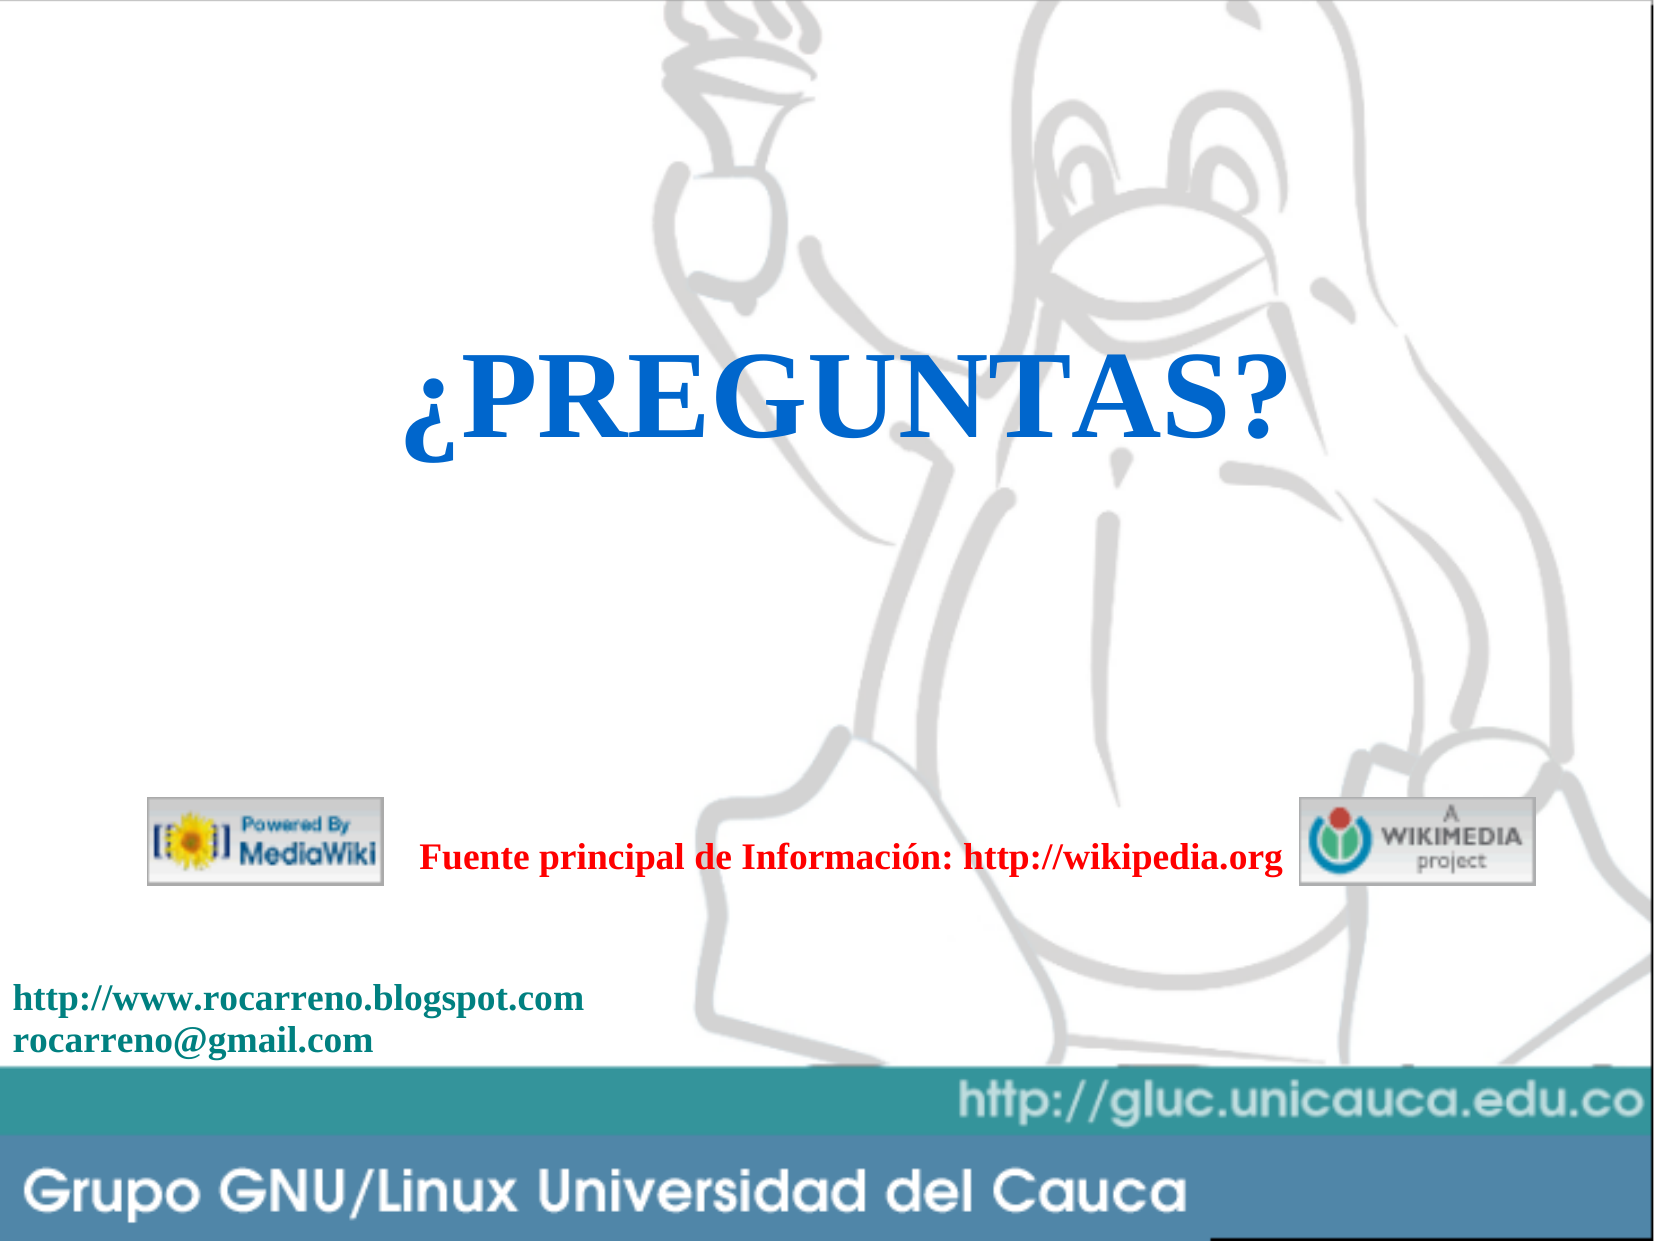

¿PREGUNTAS?
Fuente principal de Información: http://wikipedia.org
http://www.rocarreno.blogspot.com
rocarreno@gmail.com